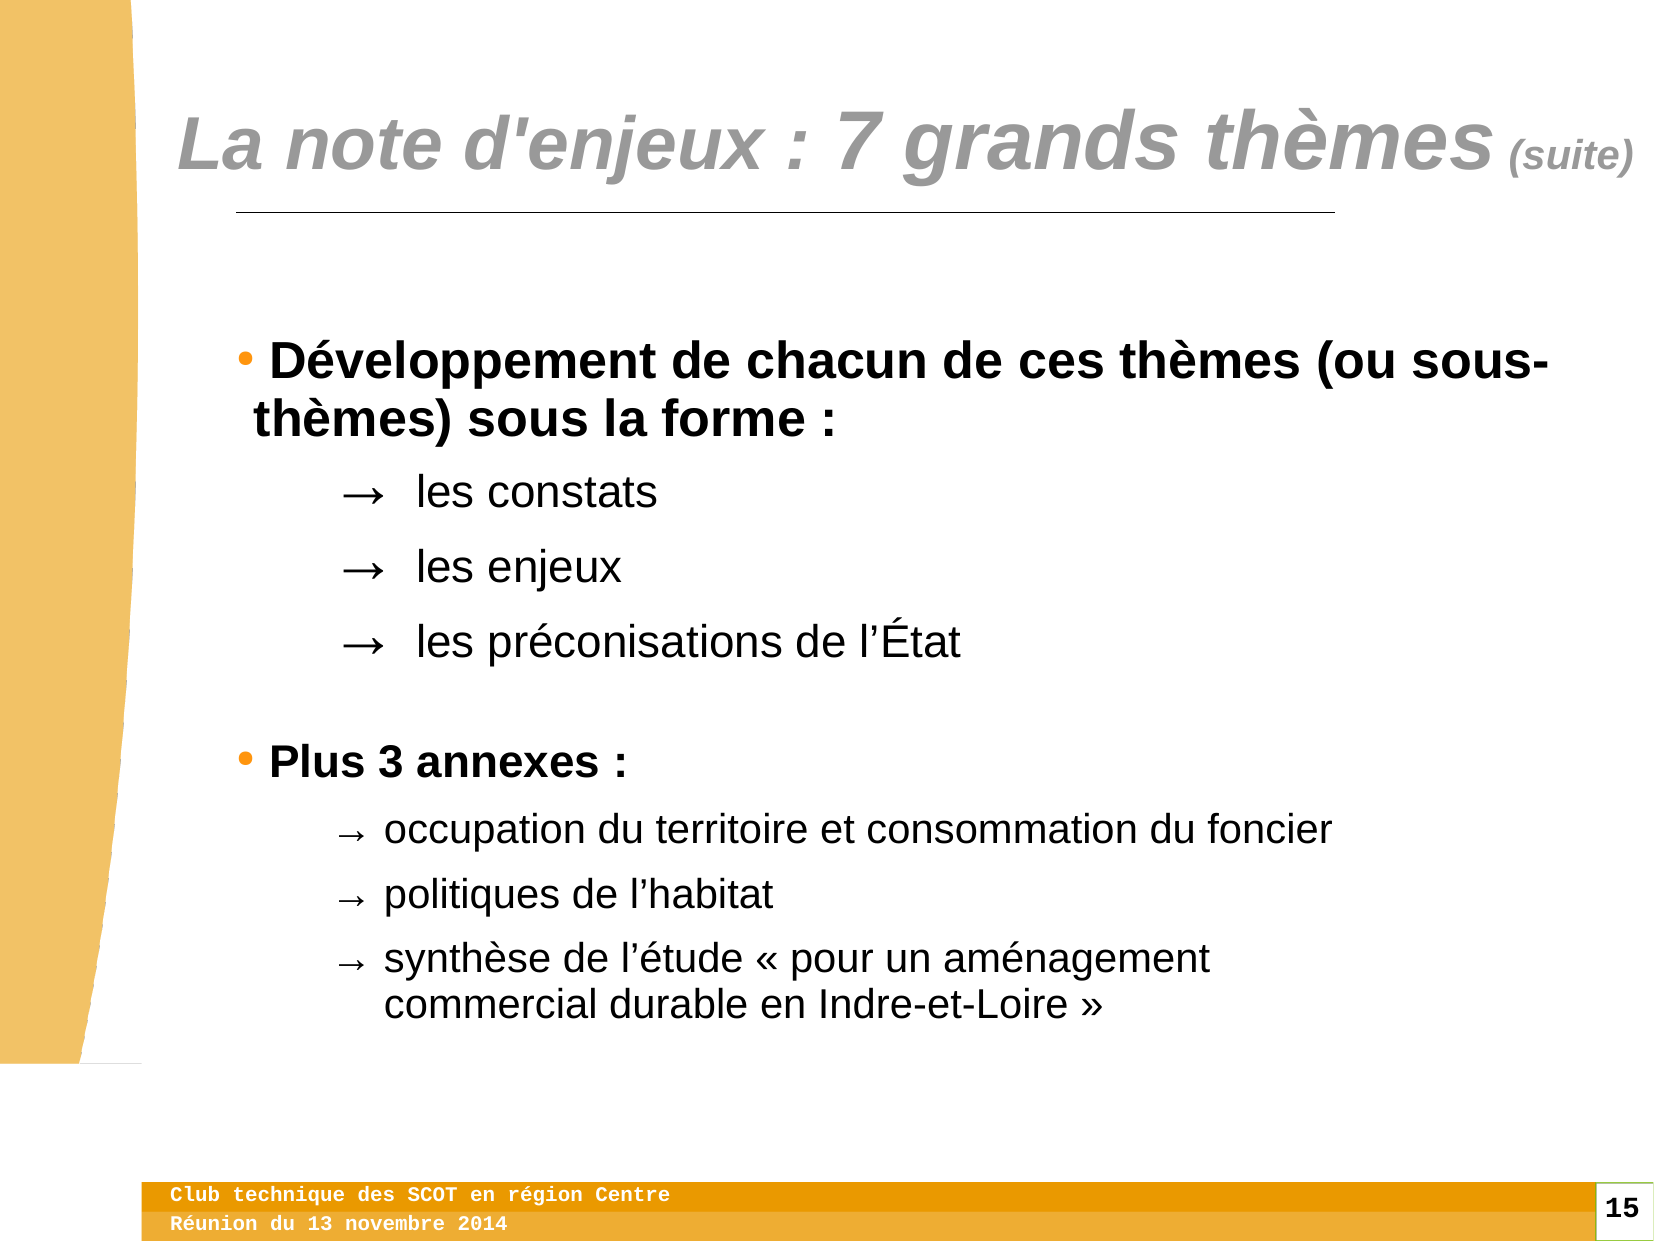

La note d'enjeux : 7 grands thèmes (suite)
# Développement de chacun de ces thèmes (ou sous-thèmes) sous la forme :
→ les constats
→ les enjeux
→ les préconisations de l’État
 Plus 3 annexes :
→ occupation du territoire et consommation du foncier
→ politiques de l’habitat
→ synthèse de l’étude « pour un aménagement
commercial durable en Indre-et-Loire »
Club technique des SCOT en région Centre
Réunion du 13 novembre 2014